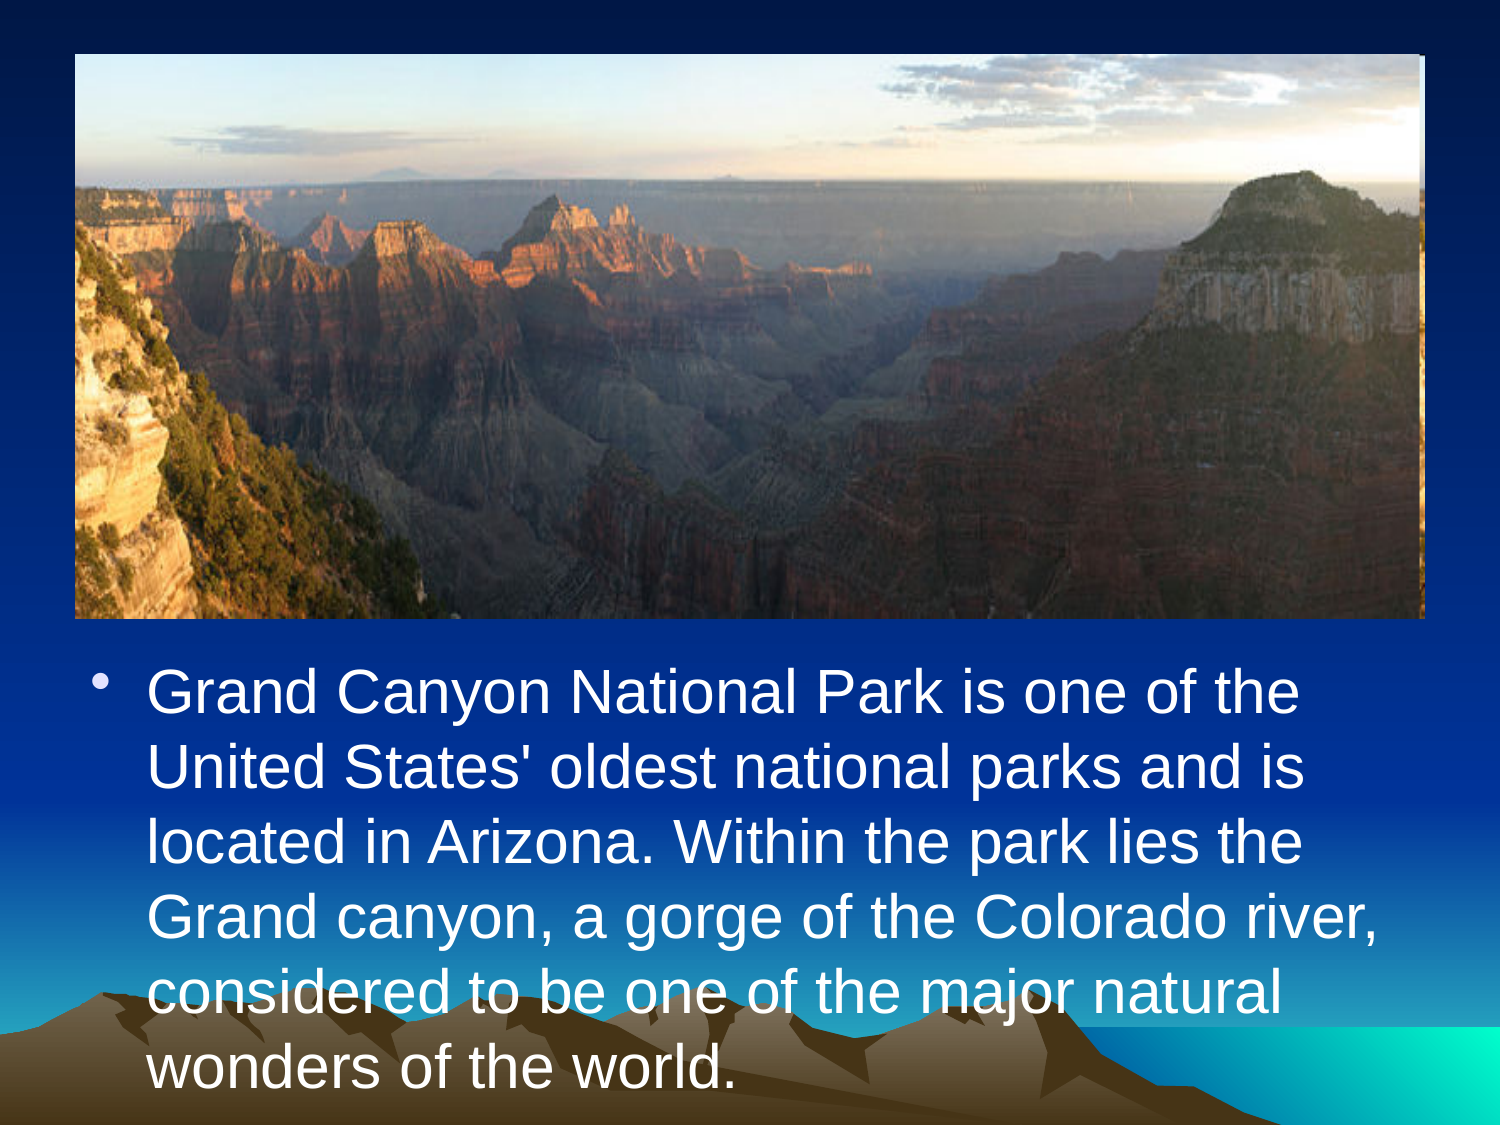

# Grand Canyon National Park is one of the United States' oldest national parks and is located in Arizona. Within the park lies the Grand canyon, a gorge of the Colorado river, considered to be one of the major natural wonders of the world.